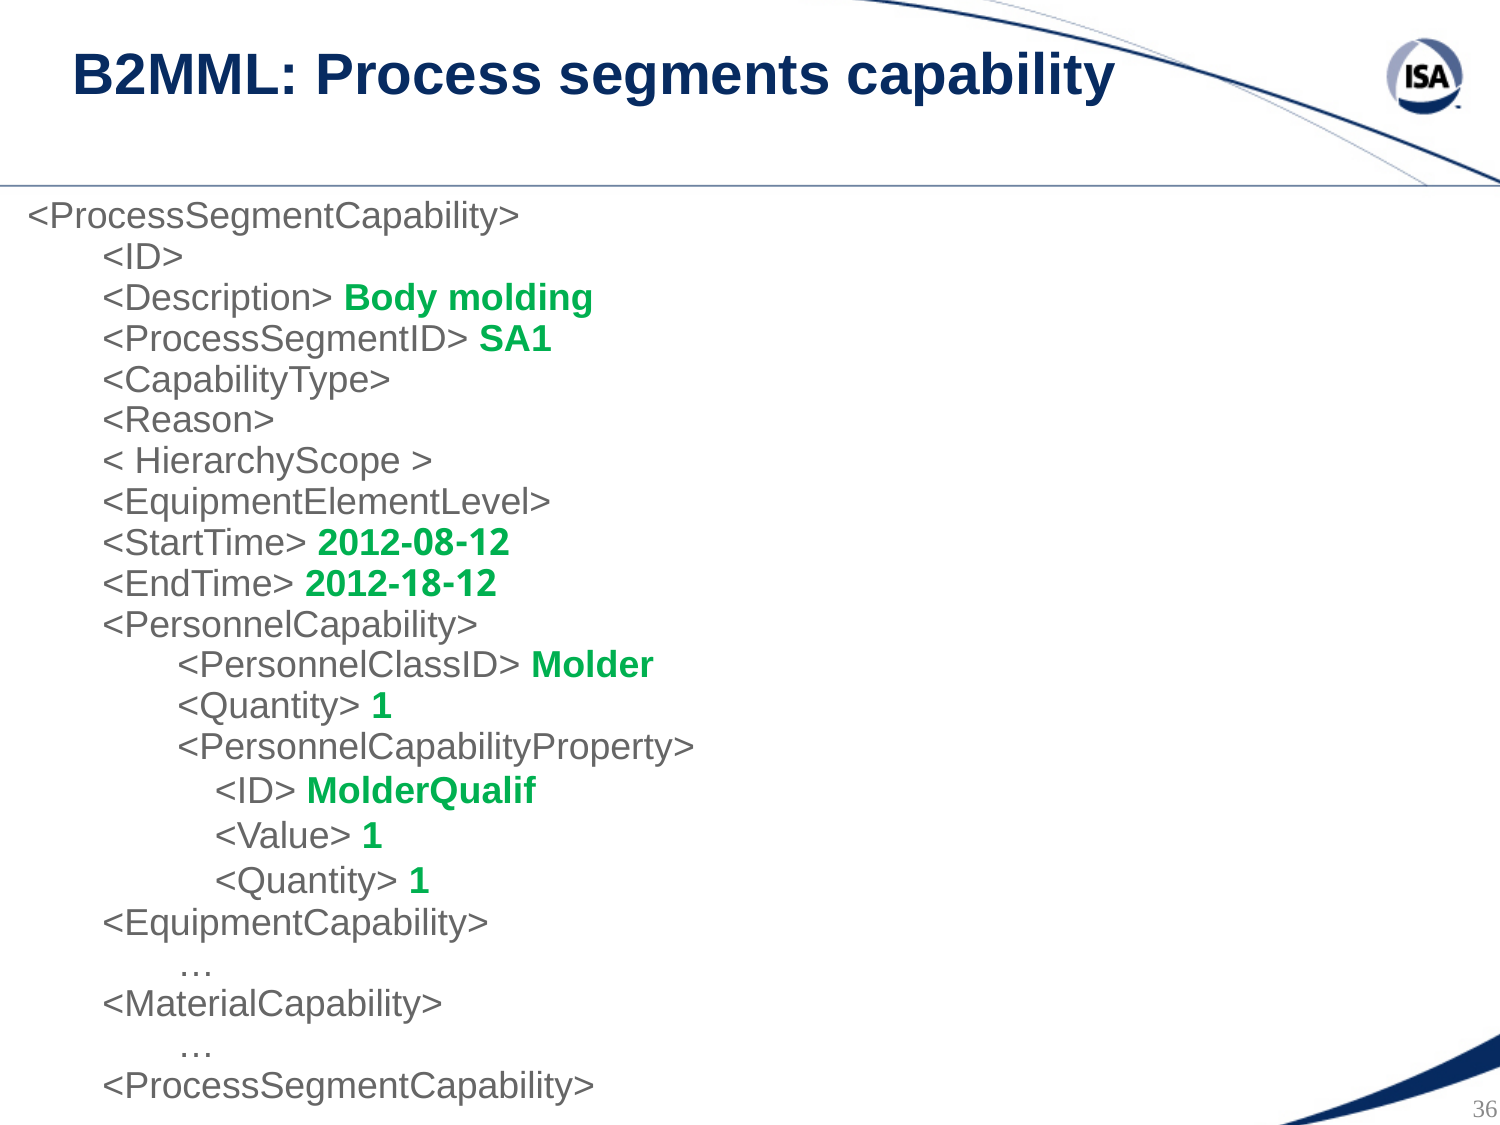

# B2MML: Process segments capability
<ProcessSegmentCapability>
<ID>
<Description> Body molding
<ProcessSegmentID> SA1
<CapabilityType>
<Reason>
< HierarchyScope >
<EquipmentElementLevel>
<StartTime> 2012-‏12‏-08‏
<EndTime> 2012-‏12‏-18‏
<PersonnelCapability>
<PersonnelClassID> Molder
<Quantity> 1
<PersonnelCapabilityProperty>
	<ID> MolderQualif
	<Value> 1
	<Quantity> 1
<EquipmentCapability>
…
<MaterialCapability>
…
<ProcessSegmentCapability>
…